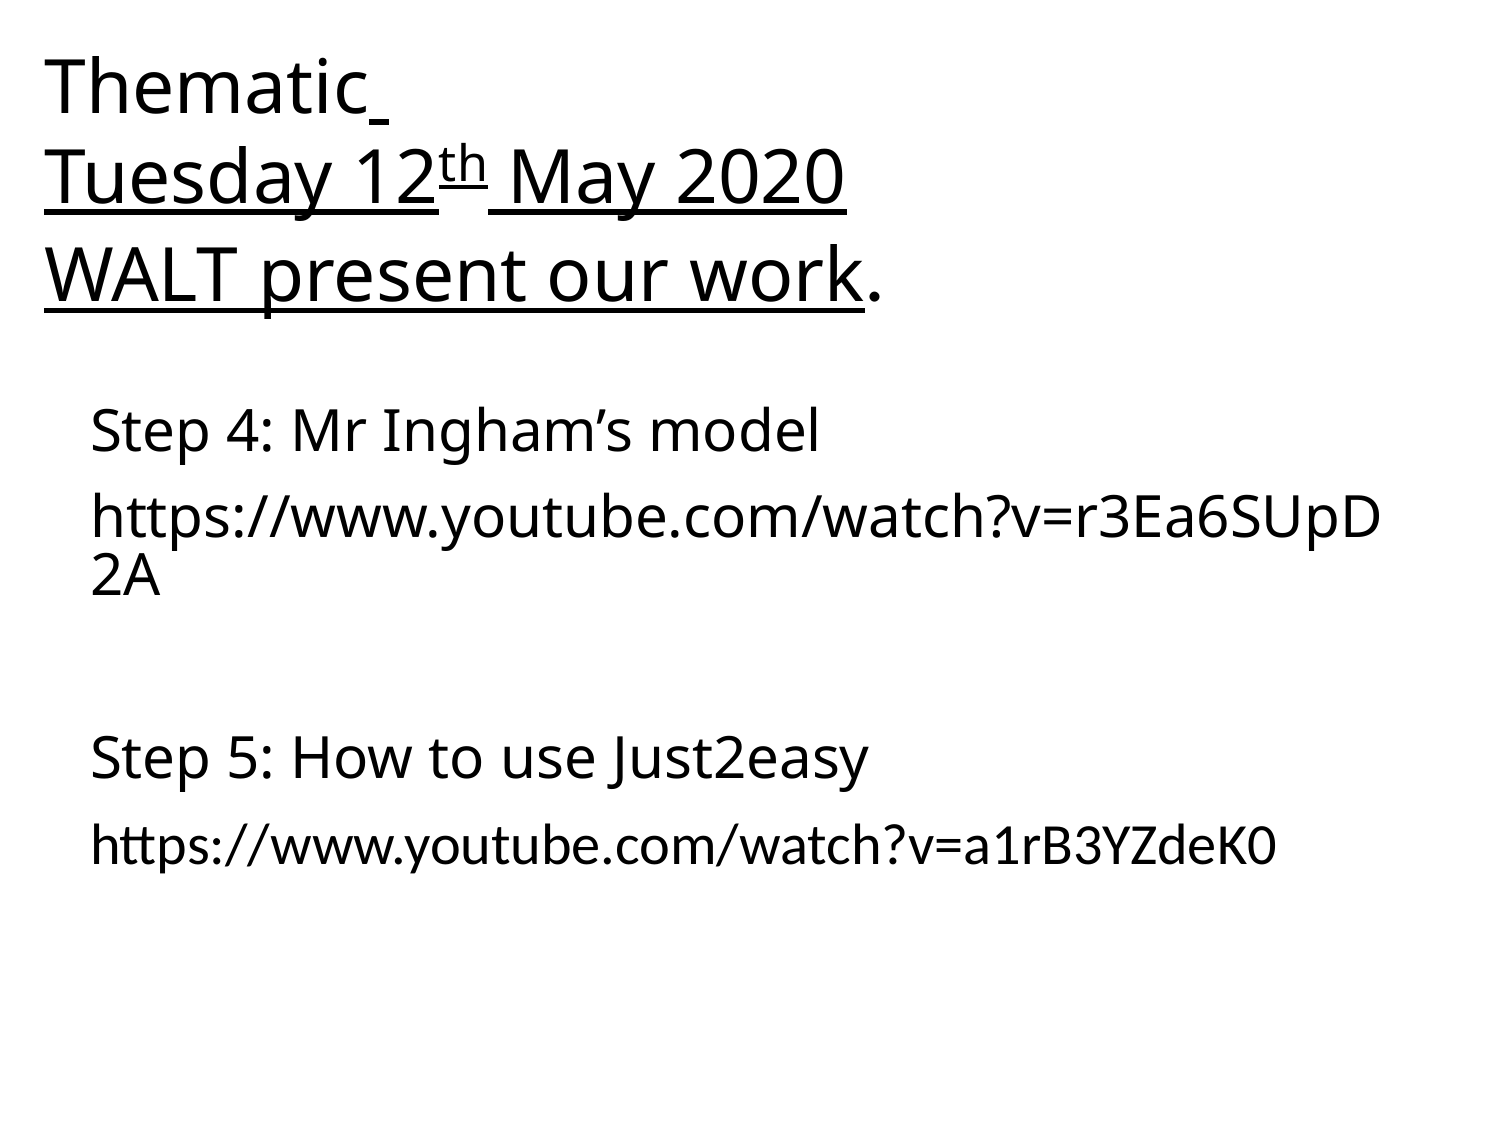

# Thematic Tuesday 12th May 2020 WALT present our work.
Step 4: Mr Ingham’s model
https://www.youtube.com/watch?v=r3Ea6SUpD2A
Step 5: How to use Just2easy
https://www.youtube.com/watch?v=a1rB3YZdeK0